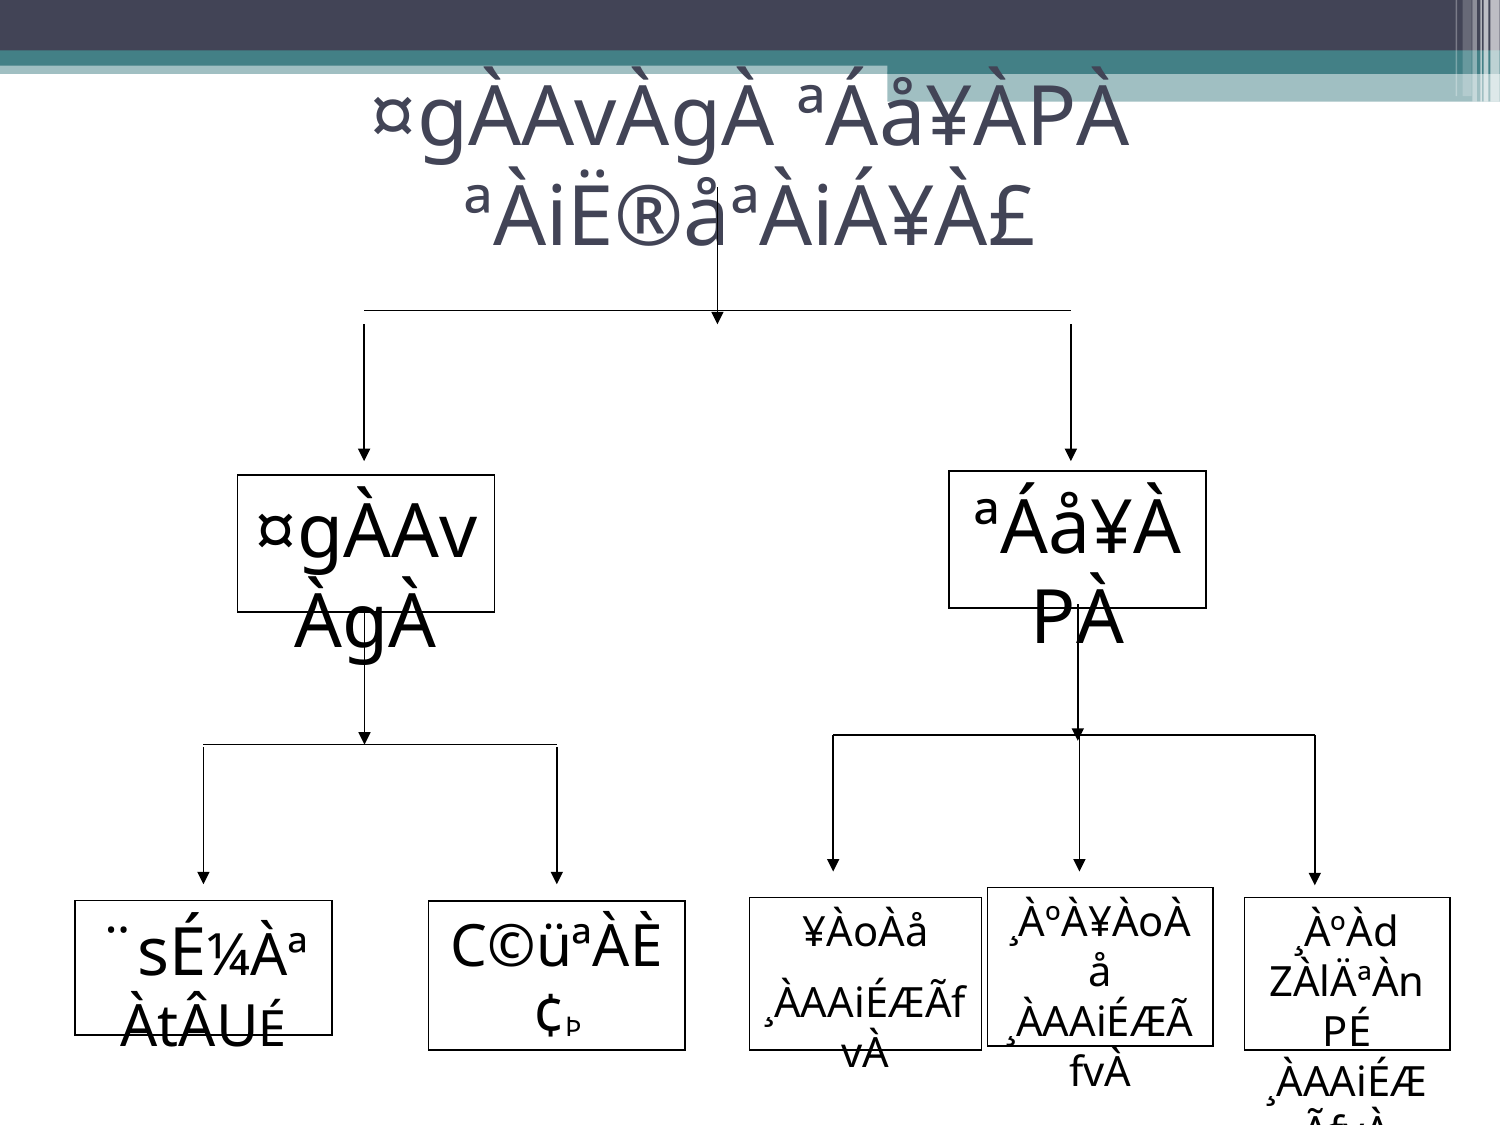

# ¤gÀAvÀgÀ ªÁå¥ÀPÀ ªÀiË®åªÀiÁ¥À£
ªÁå¥ÀPÀ
¤gÀAvÀgÀ
¸ÀºÀ¥ÀoÀå ¸ÀAAiÉÆÃfvÀ
¥ÀoÀå
¸ÀAAiÉÆÃfvÀ
¸ÀºÀd ZÀlÄªÀnPÉ ¸ÀAAiÉÆÃfvÀ
¨sÉ¼ÀªÀtÂUÉ
C©üªÀÈ¢Þ